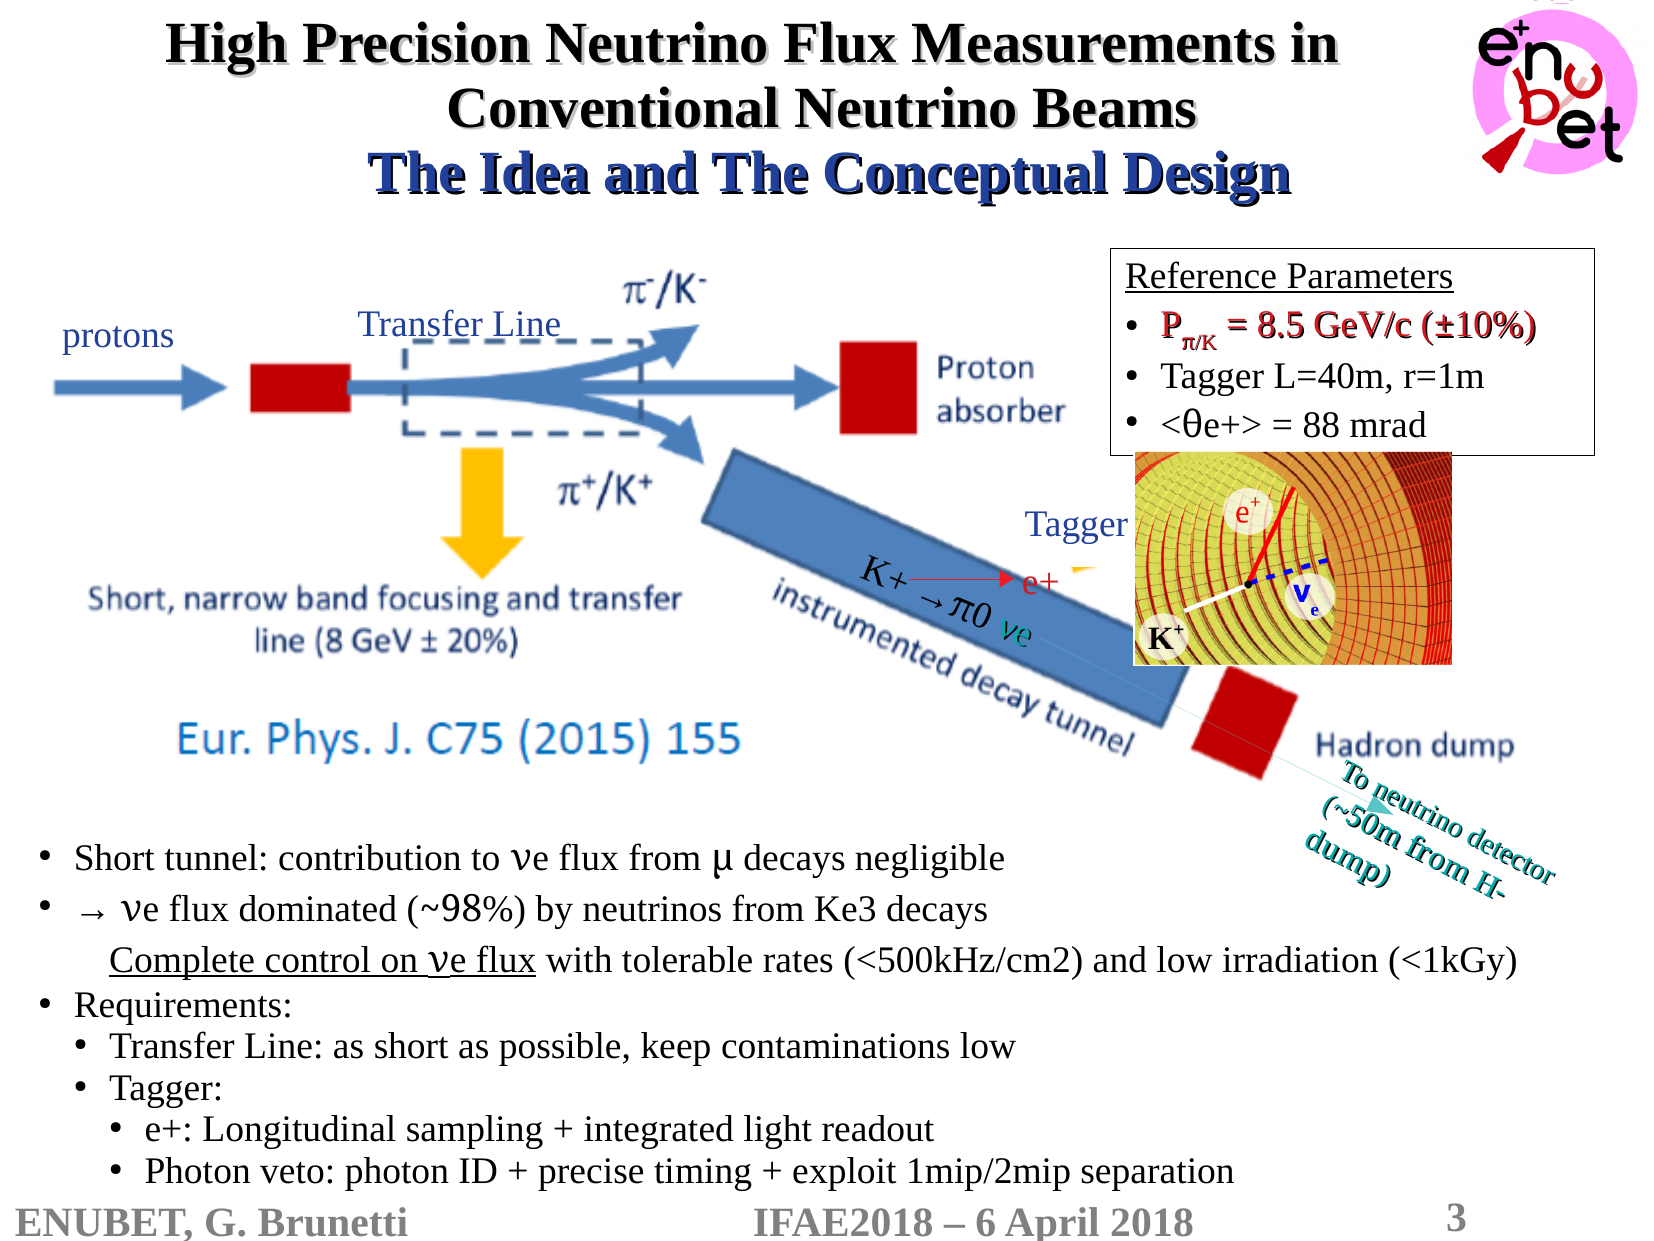

# High Precision Neutrino Flux Measurements in 		Conventional Neutrino Beams The Idea and The Conceptual Design
Reference Parameters
Pπ/K = 8.5 GeV/c (±10%)
Tagger L=40m, r=1m
<θe+> = 88 mrad
Transfer Line
protons
Tagger
e+
K+ →π0	νe
To neutrino detector
(~50m from H-dump)
Short tunnel: contribution to νe flux from μ decays negligible
→ νe flux dominated (~98%) by neutrinos from Ke3 decays
Complete control on νe flux with tolerable rates (<500kHz/cm2) and low irradiation (<1kGy)
Requirements:
Transfer Line: as short as possible, keep contaminations low
Tagger:
e+: Longitudinal sampling + integrated light readout
Photon veto: photon ID + precise timing + exploit 1mip/2mip separation